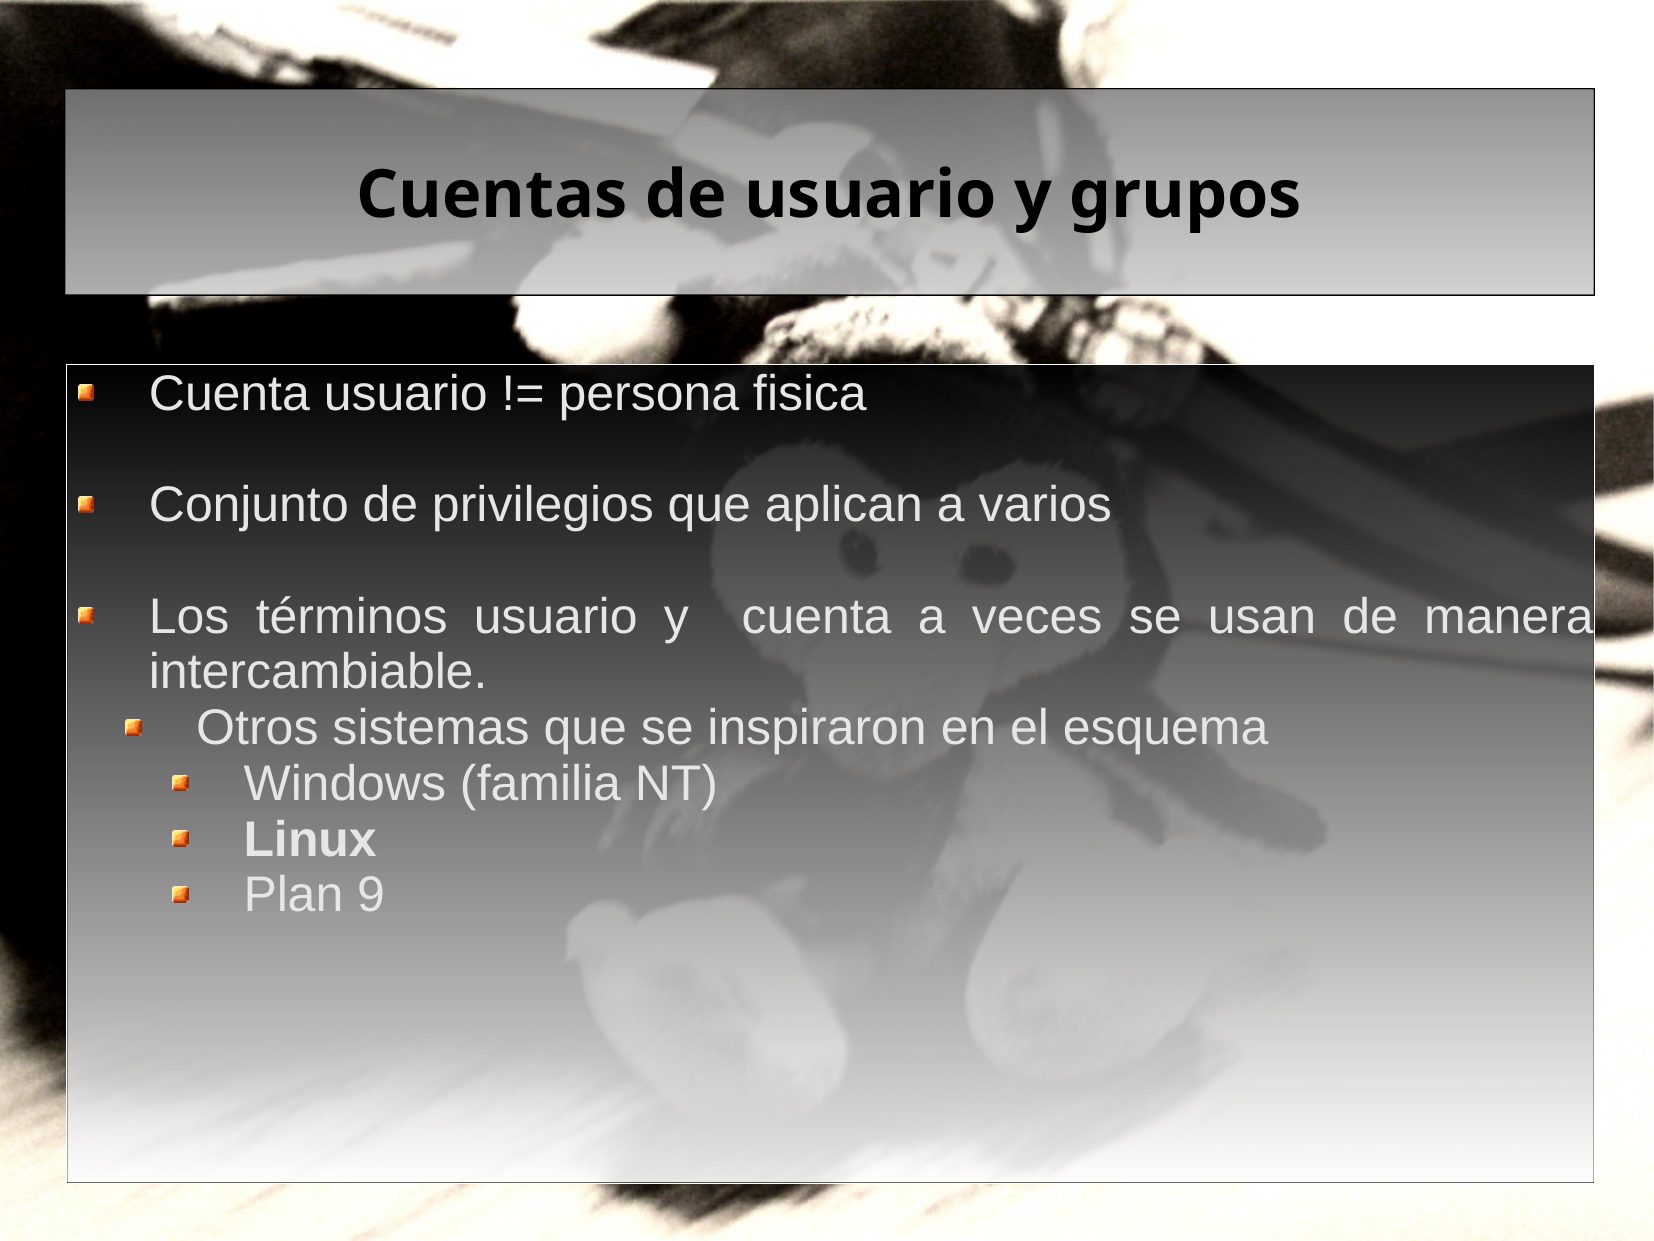

# Cuentas de usuario y grupos
Cuenta usuario != persona fisica
Conjunto de privilegios que aplican a varios
Los términos usuario y cuenta a veces se usan de manera intercambiable.
Otros sistemas que se inspiraron en el esquema
Windows (familia NT)
Linux
Plan 9